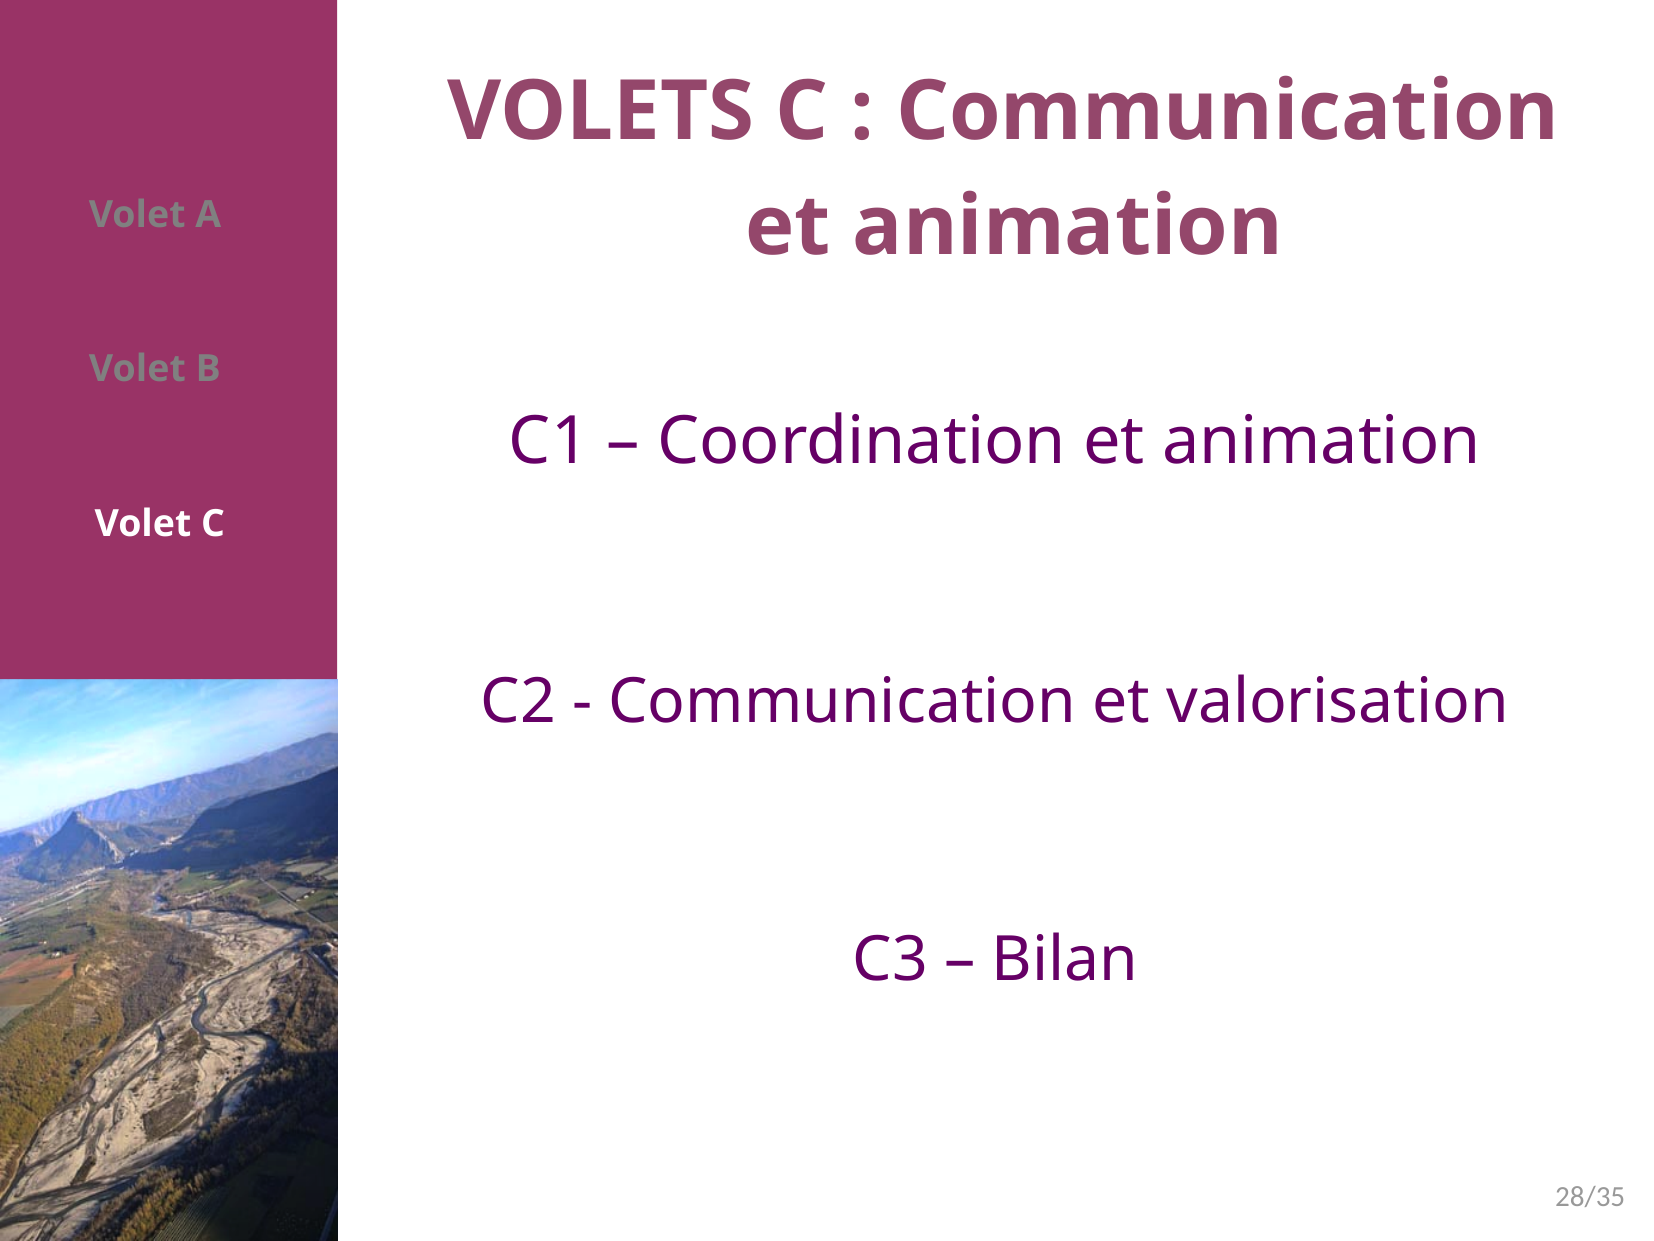

VOLETS C : Communication
 et animation
Volet A
Volet B
 Volet C
C1 – Coordination et animation
C2 - Communication et valorisation
C3 – Bilan
28